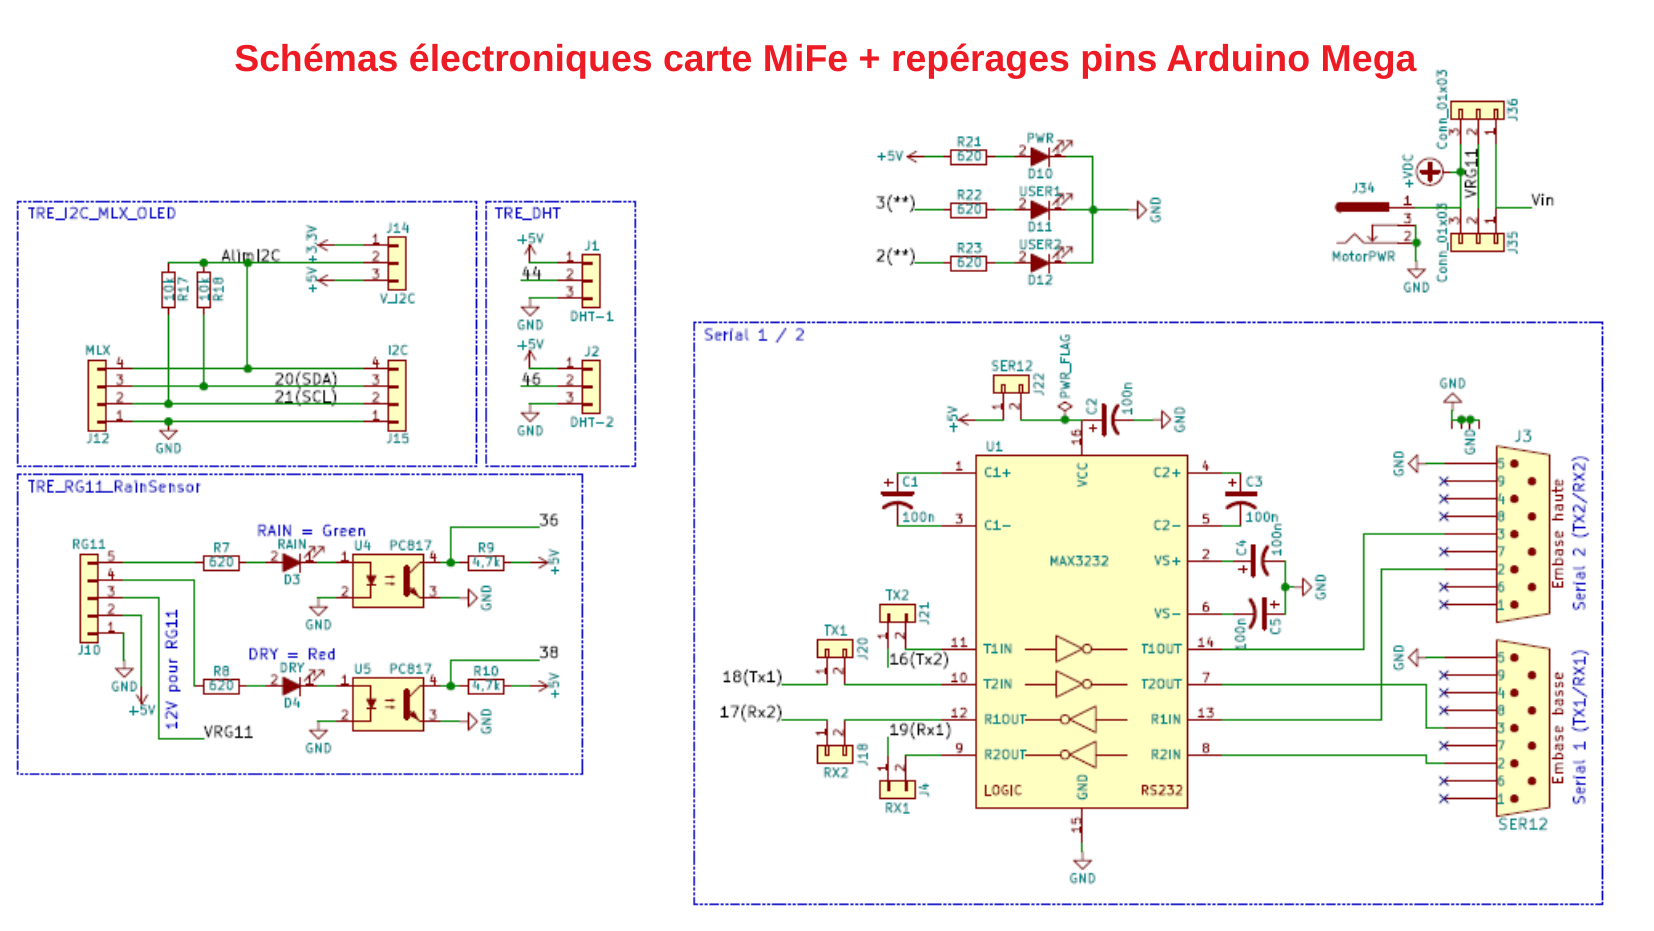

Schémas électroniques carte MiFe + repérages pins Arduino Mega